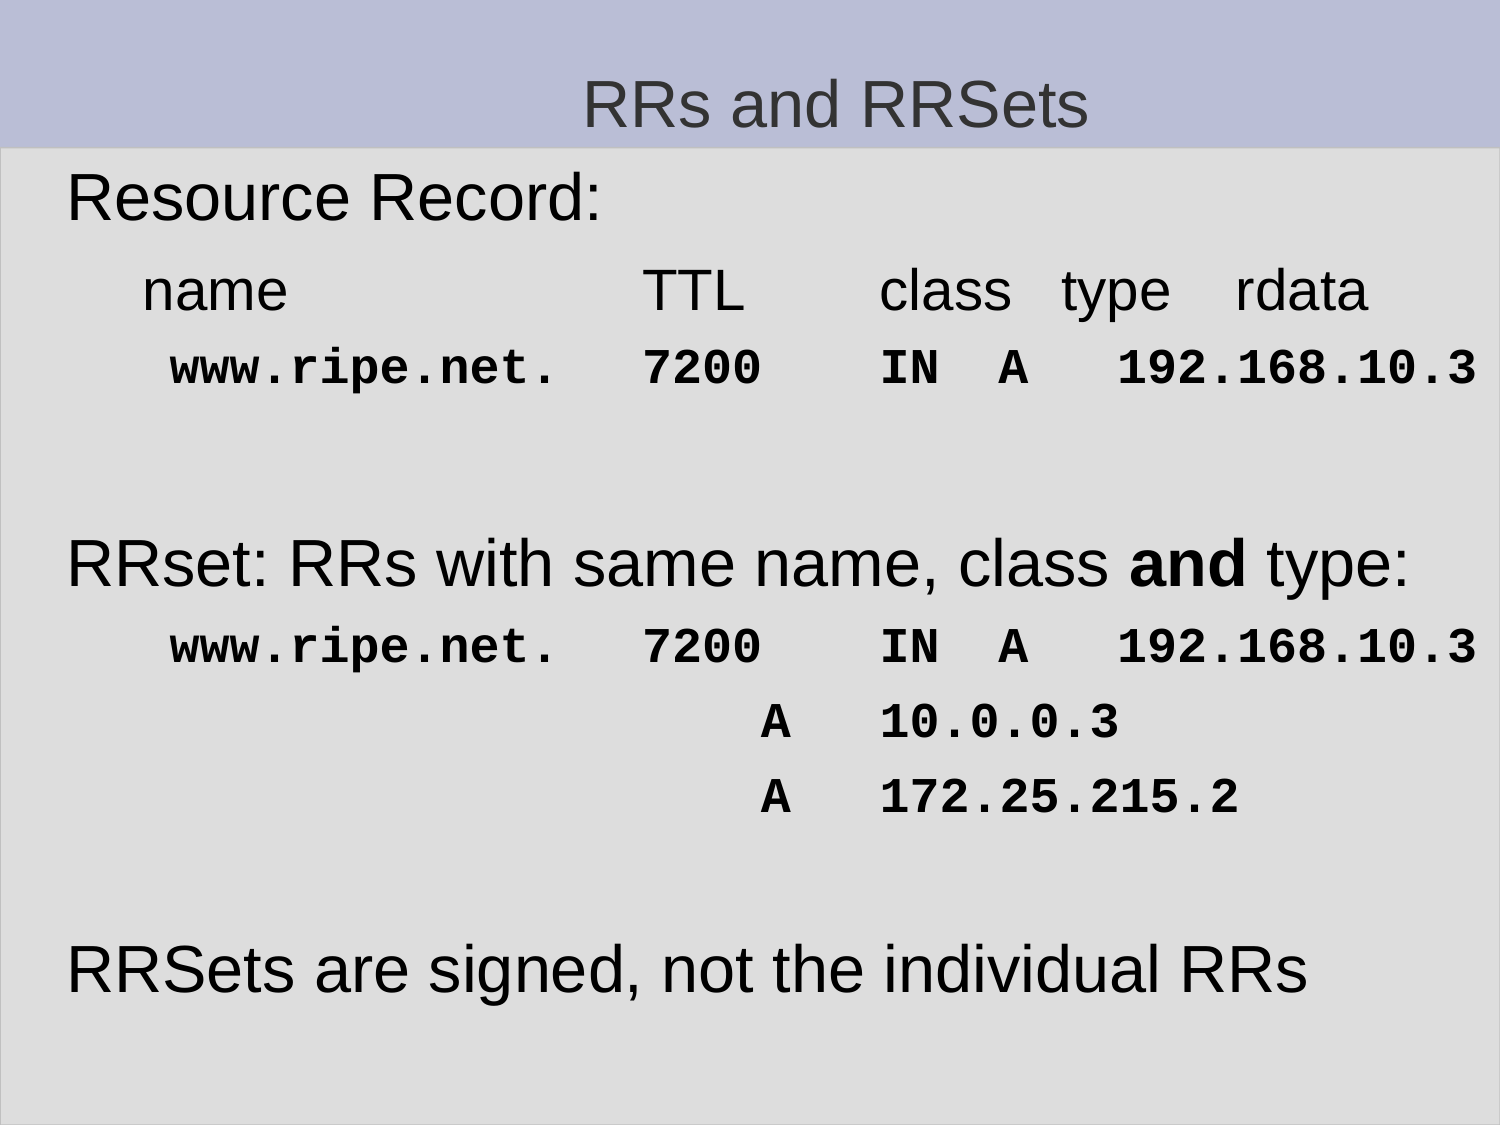

# RRs and RRSets
Resource Record:
name 			TTL 	class type 	rdata
www.ripe.net. 	7200 	IN	A 	192.168.10.3
RRset: RRs with same name, class and type:
www.ripe.net. 	7200	IN 	A	192.168.10.3
						A	10.0.0.3
						A	172.25.215.2
RRSets are signed, not the individual RRs